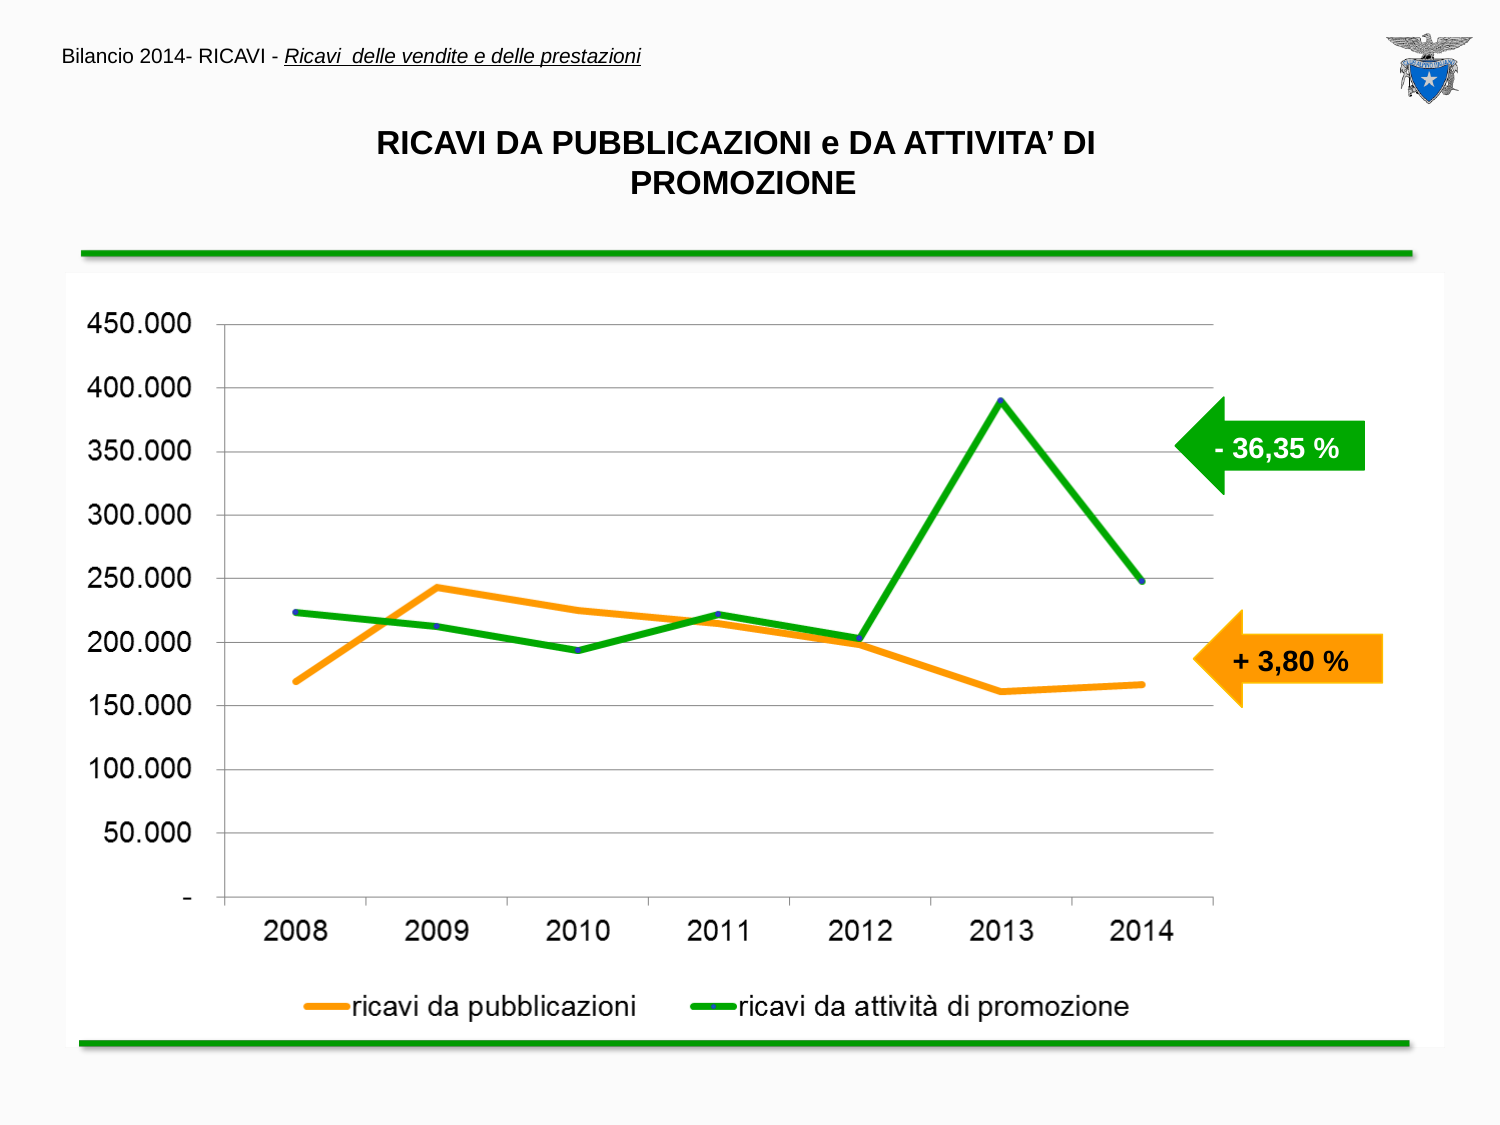

Bilancio 2014- RICAVI - Ricavi delle vendite e delle prestazioni
RICAVI DA PUBBLICAZIONI e DA ATTIVITA’ DI PROMOZIONE
- 36,35 %
+ 3,80 %